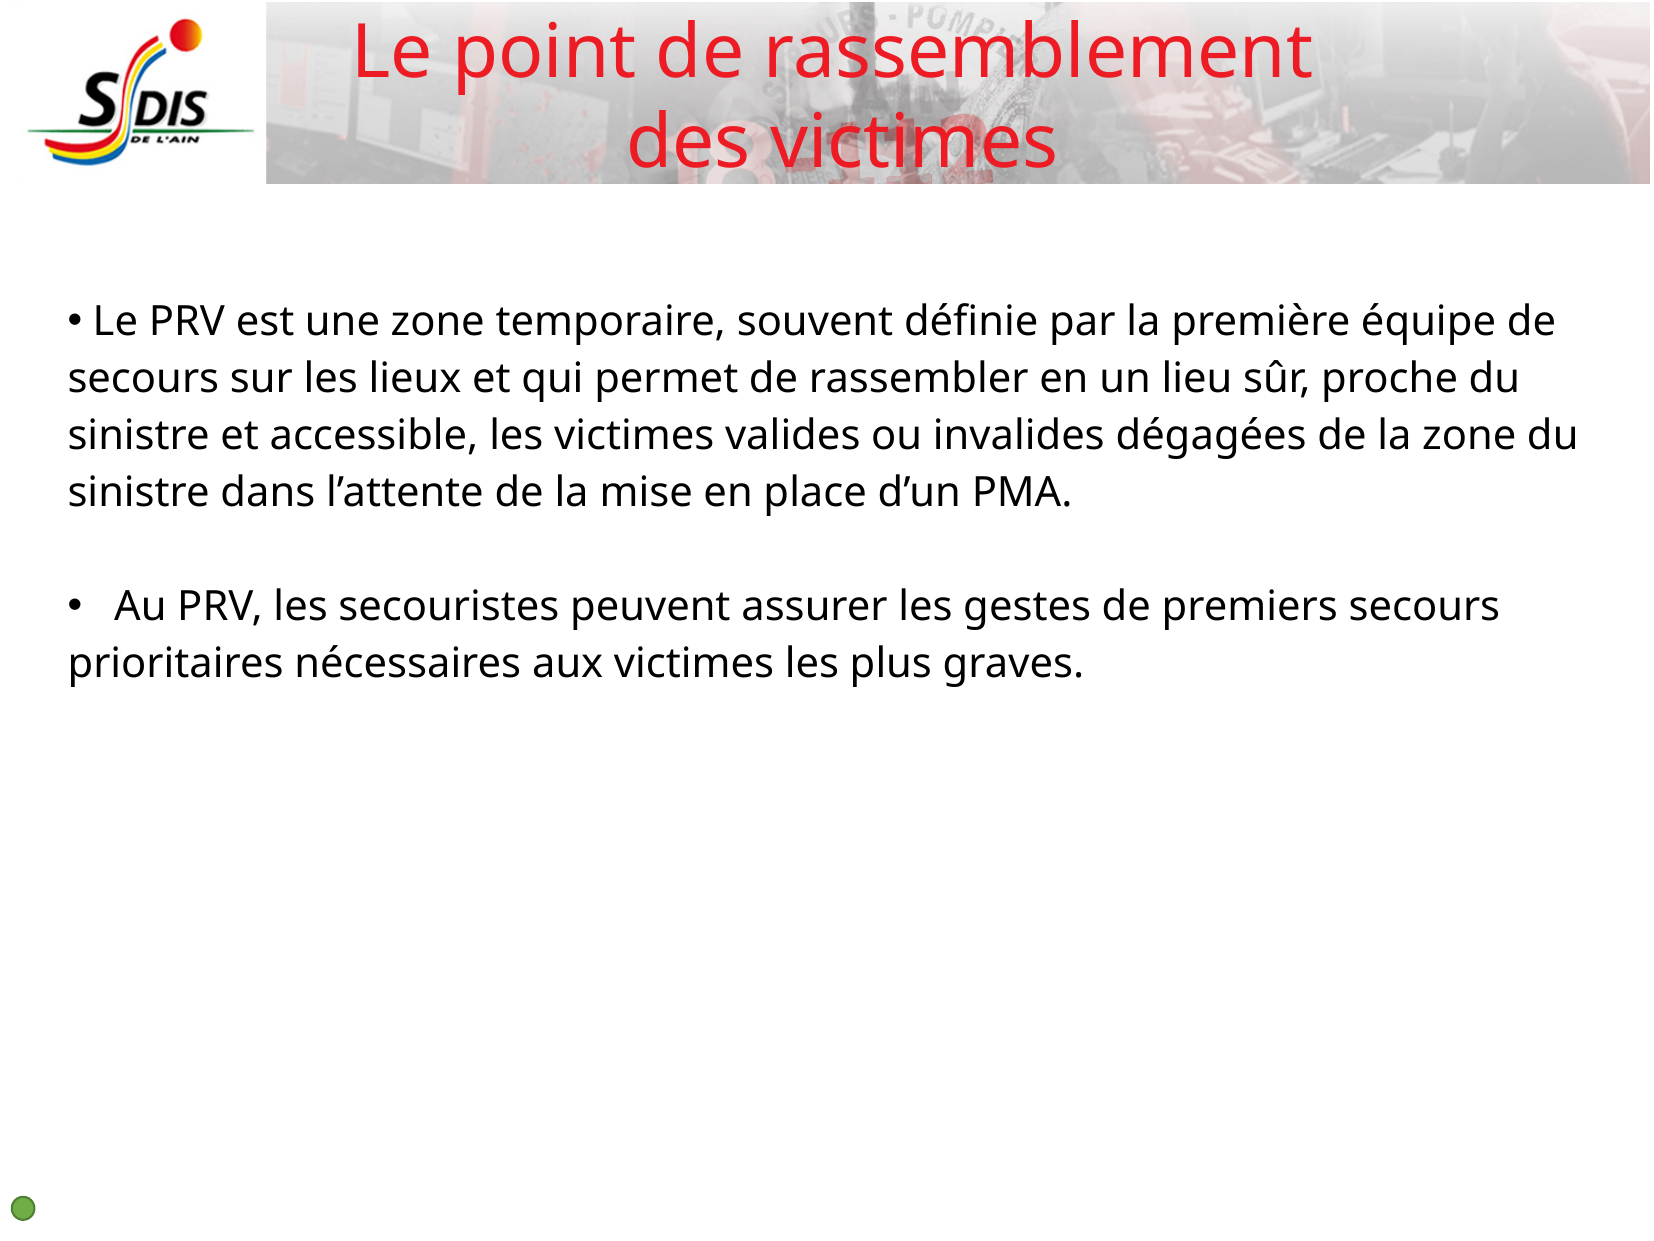

# Le point de rassemblement des victimes
 Le PRV est une zone temporaire, souvent définie par la première équipe de secours sur les lieux et qui permet de rassembler en un lieu sûr, proche du sinistre et accessible, les victimes valides ou invalides dégagées de la zone du sinistre dans l’attente de la mise en place d’un PMA.
 Au PRV, les secouristes peuvent assurer les gestes de premiers secours prioritaires nécessaires aux victimes les plus graves.